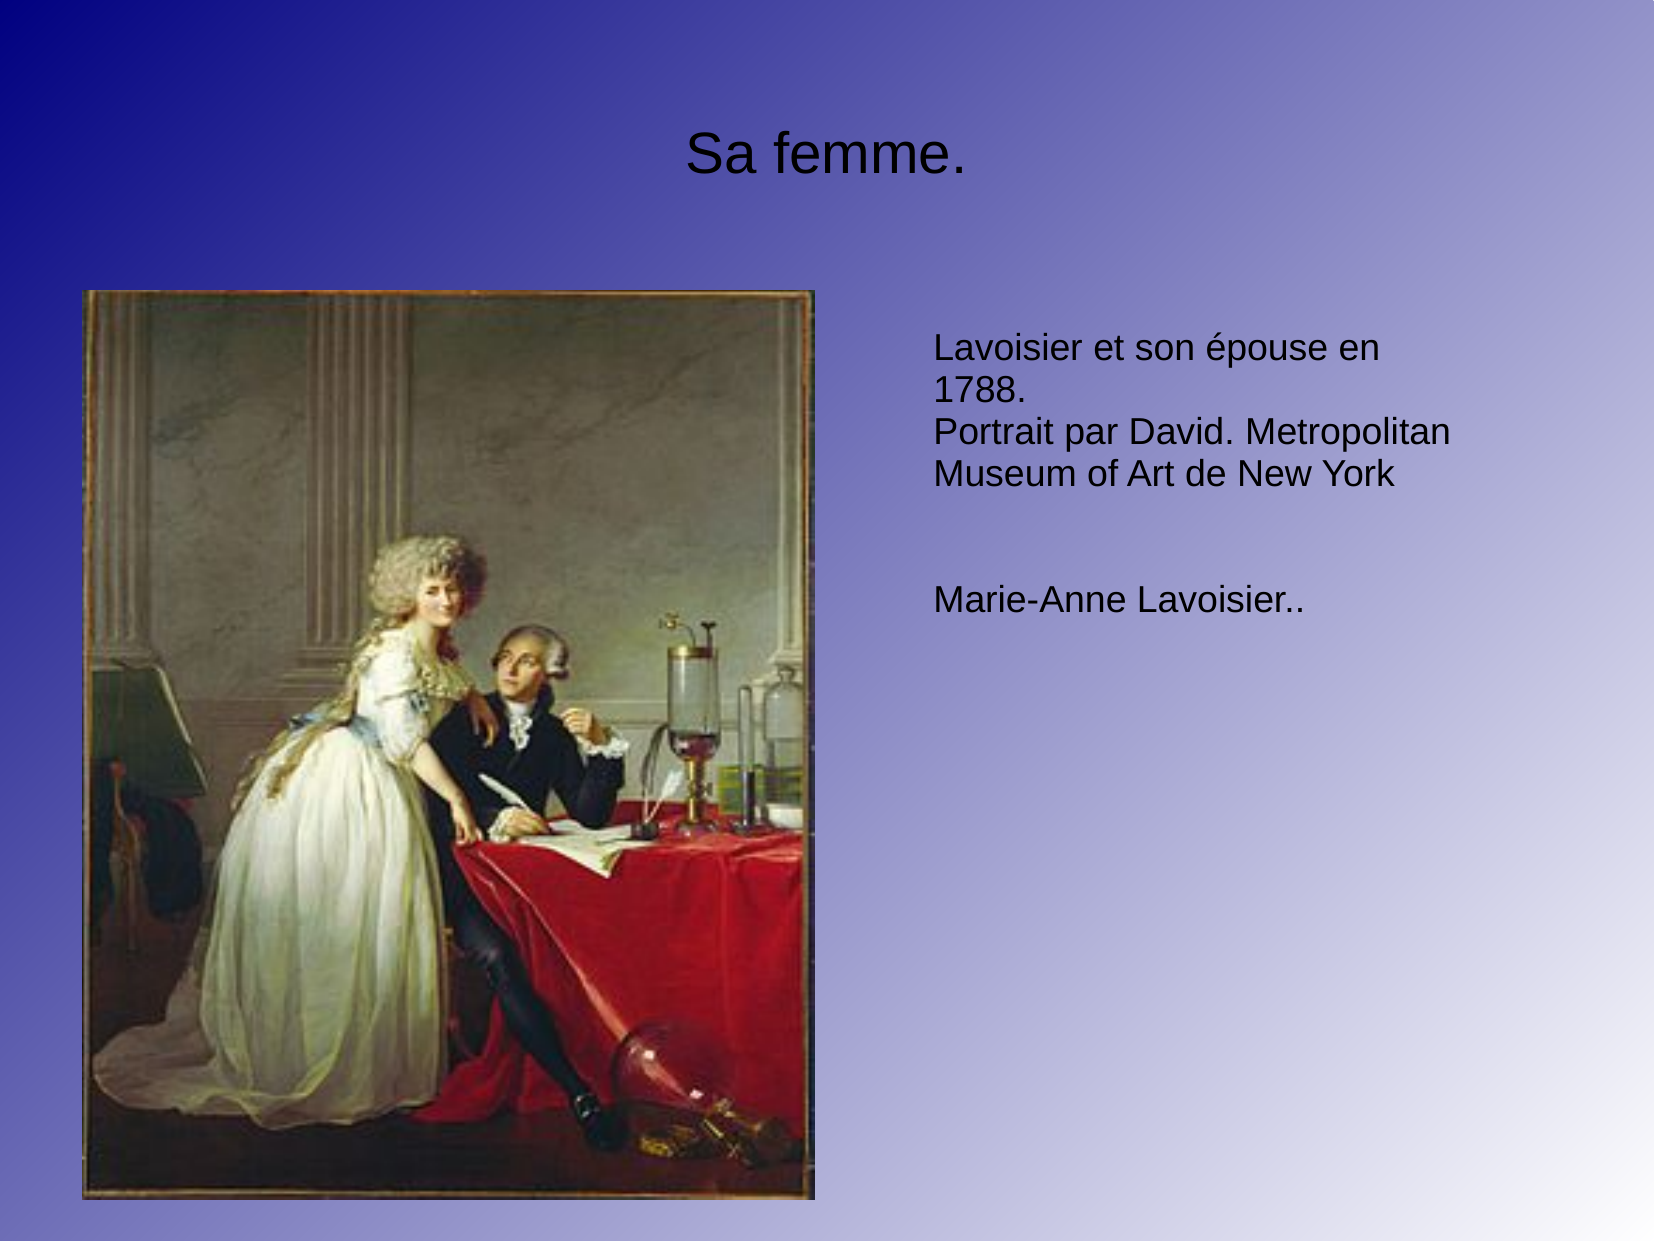

# Sa femme.
Lavoisier et son épouse en 1788.
Portrait par David. Metropolitan Museum of Art de New York
Marie-Anne Lavoisier..